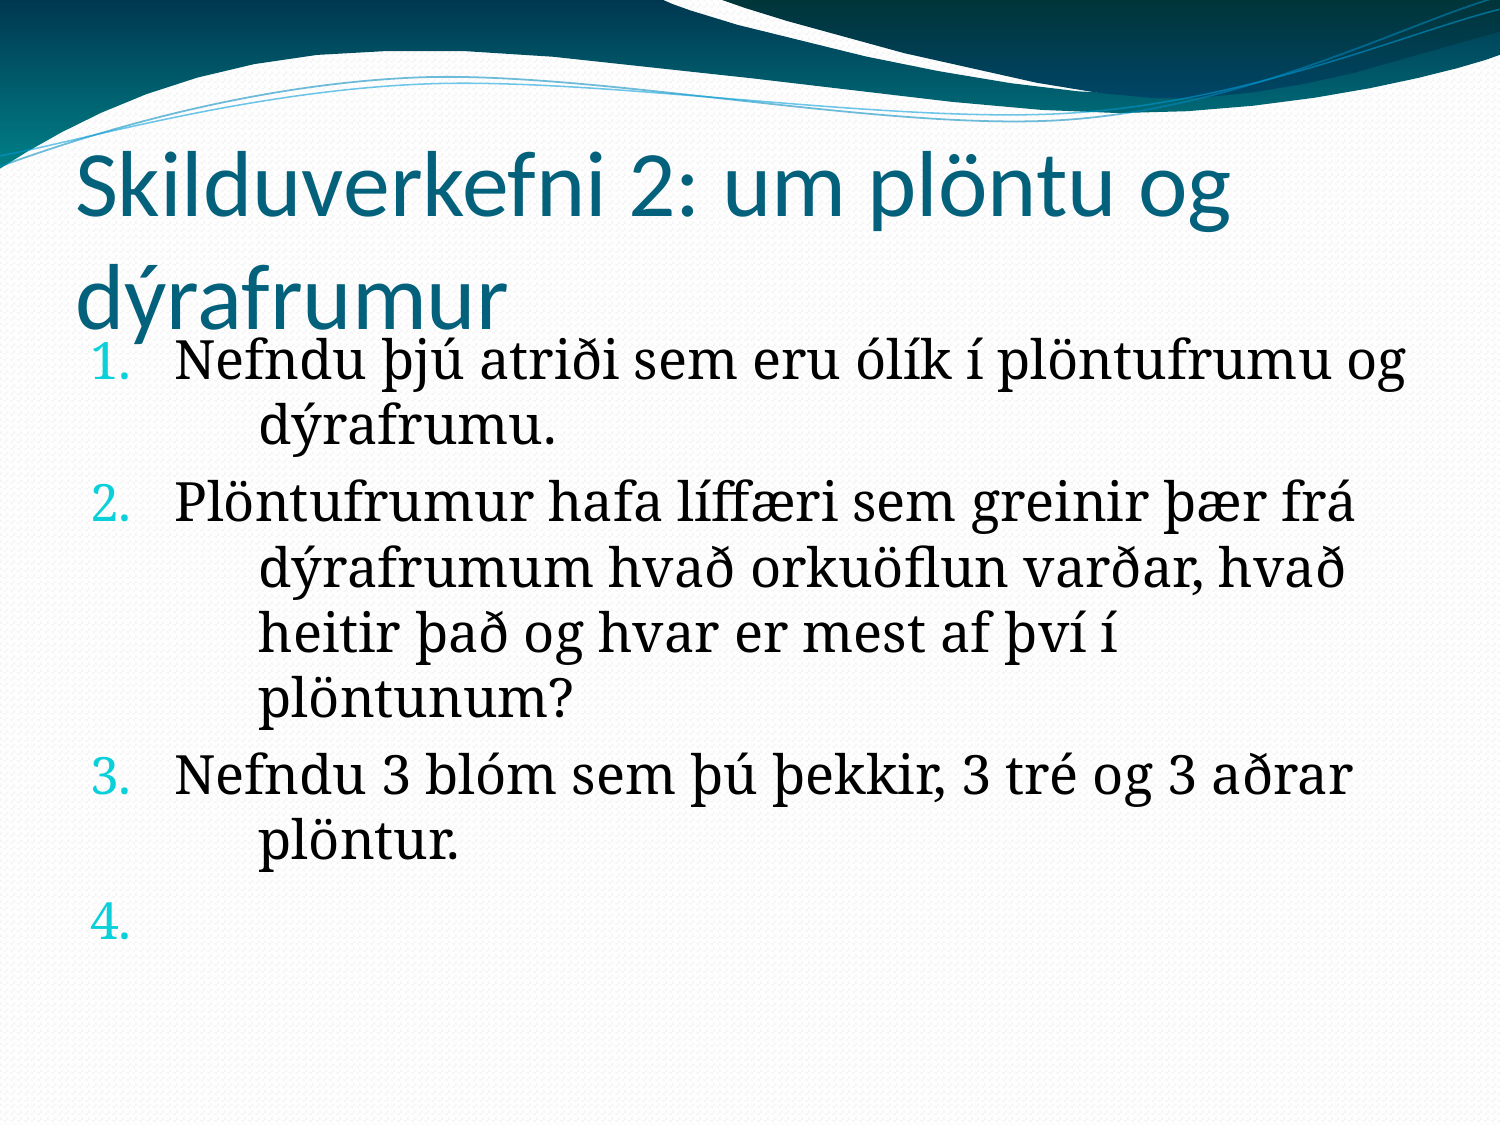

# Skilduverkefni 2: um plöntu og dýrafrumur
Nefndu þjú atriði sem eru ólík í plöntufrumu og dýrafrumu.
Plöntufrumur hafa líffæri sem greinir þær frá dýrafrumum hvað orkuöflun varðar, hvað heitir það og hvar er mest af því í plöntunum?
Nefndu 3 blóm sem þú þekkir, 3 tré og 3 aðrar plöntur.